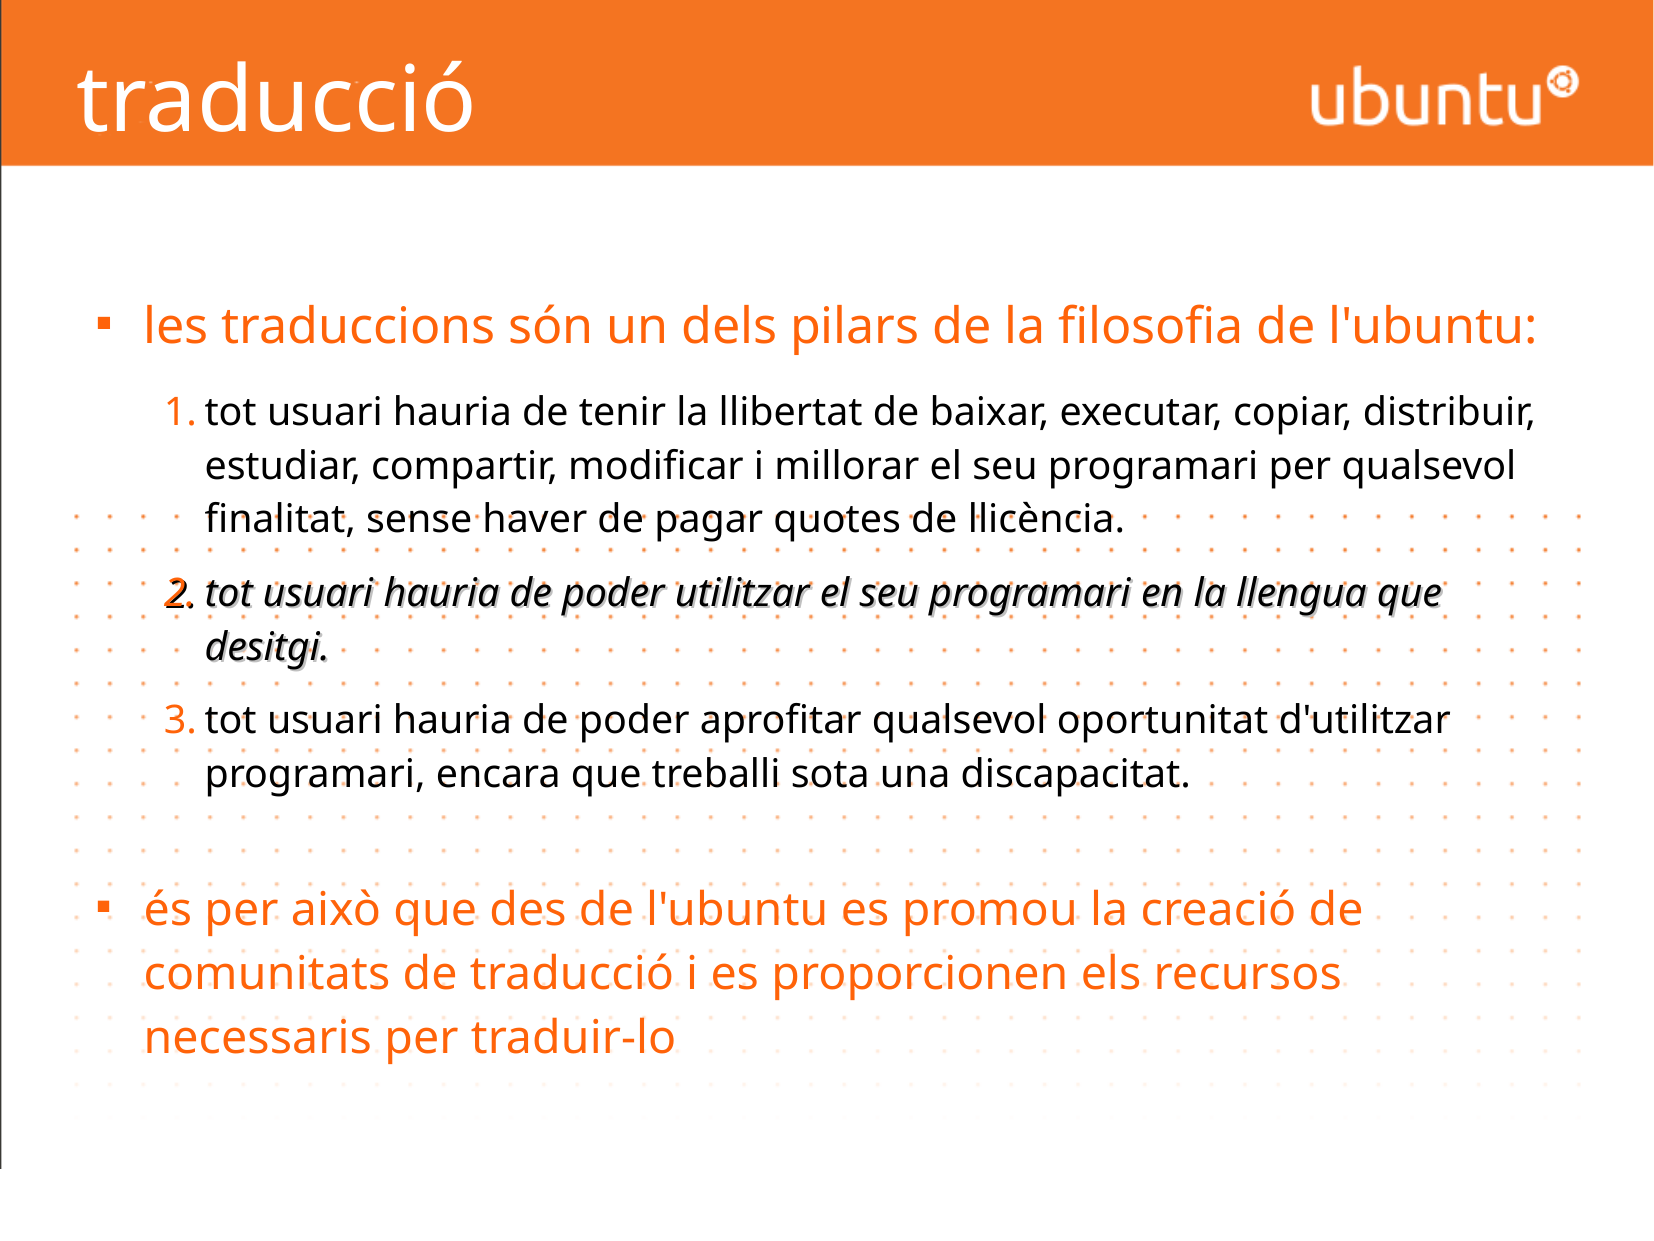

# traducció
les traduccions són un dels pilars de la filosofia de l'ubuntu:
tot usuari hauria de tenir la llibertat de baixar, executar, copiar, distribuir, estudiar, compartir, modificar i millorar el seu programari per qualsevol finalitat, sense haver de pagar quotes de llicència.
tot usuari hauria de poder utilitzar el seu programari en la llengua que desitgi.
tot usuari hauria de poder aprofitar qualsevol oportunitat d'utilitzar programari, encara que treballi sota una discapacitat.
és per això que des de l'ubuntu es promou la creació de comunitats de traducció i es proporcionen els recursos necessaris per traduir-lo